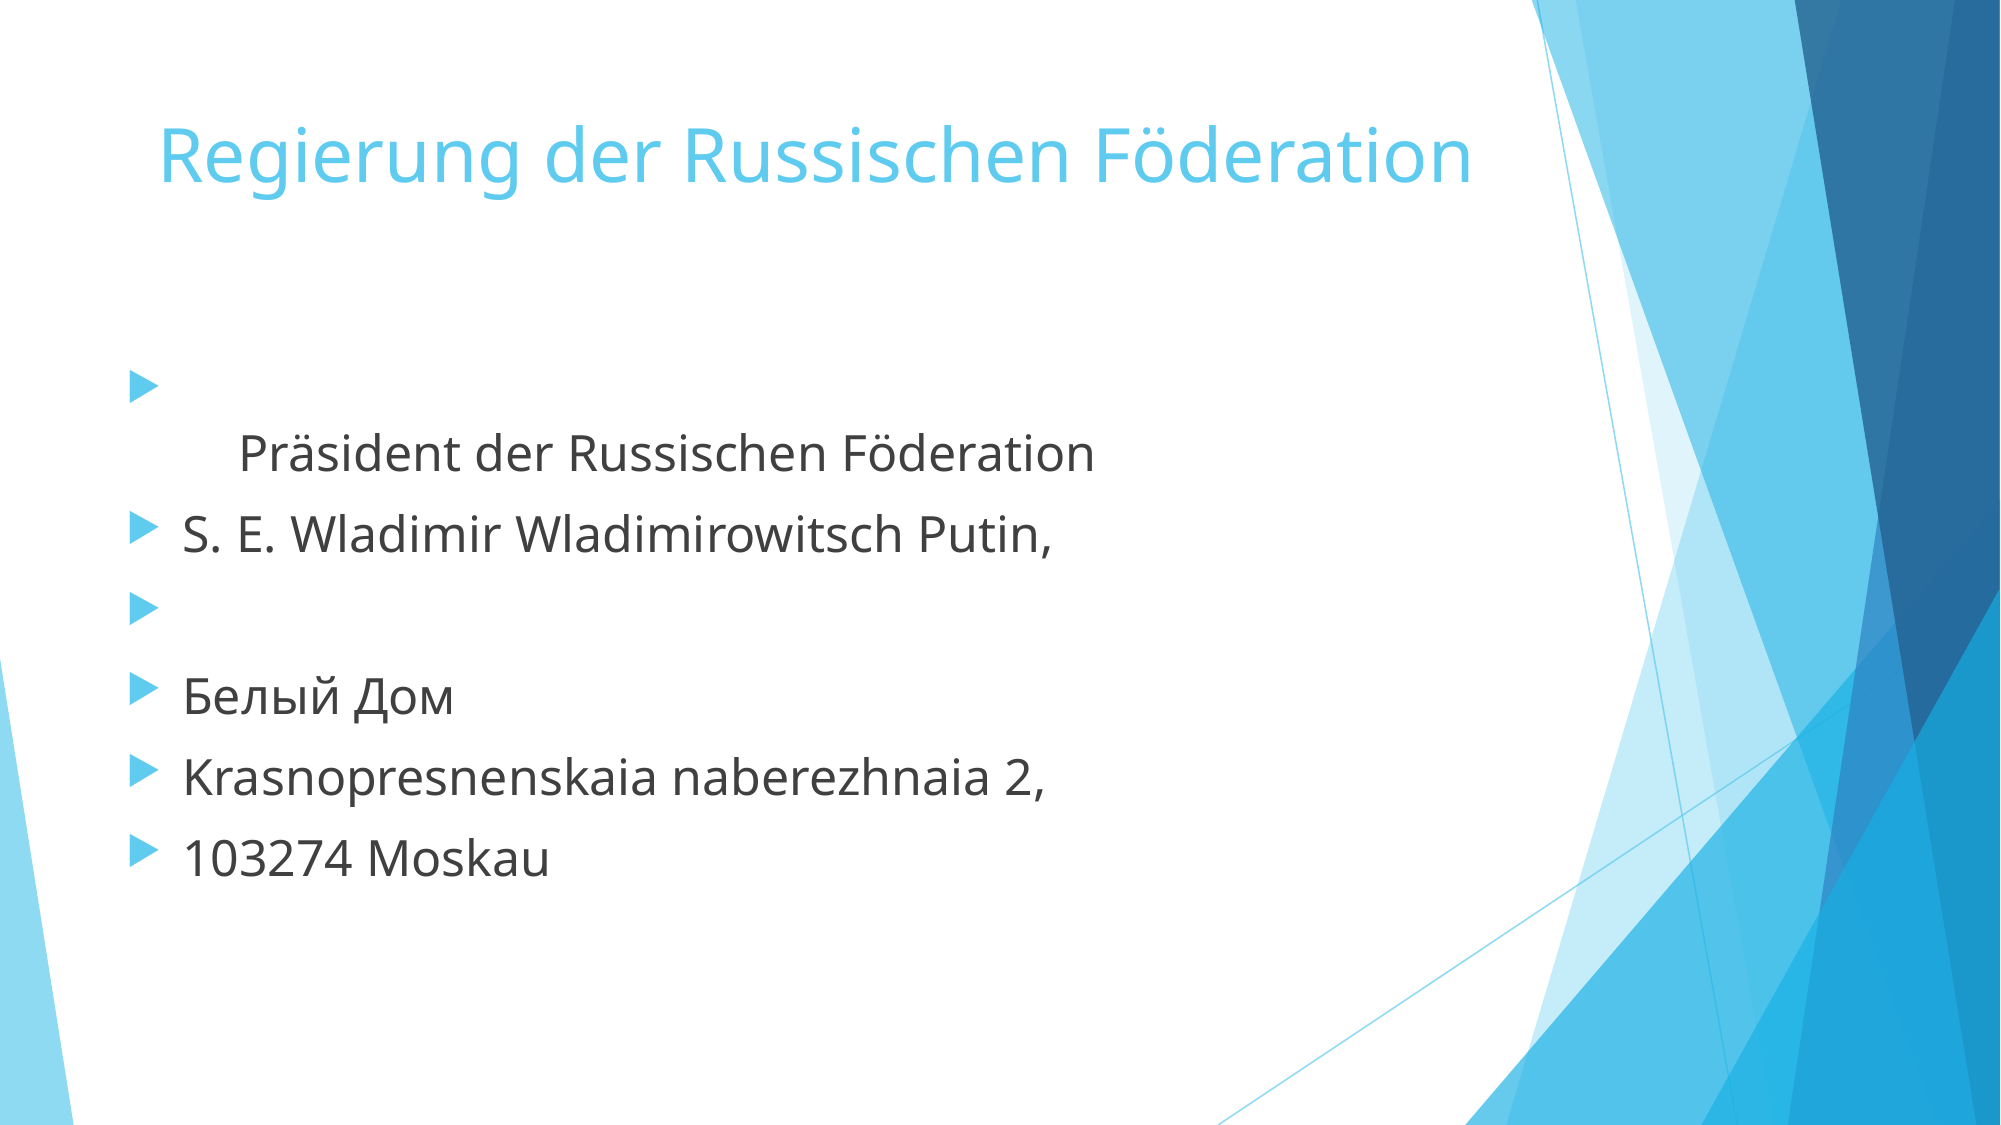

# Regierung der Russischen Föderation
Präsident der Russischen Föderation
S. E. Wladimir Wladimirowitsch Putin,
Белый Дом
Krasnopresnenskaia naberezhnaia 2,
103274 Moskau